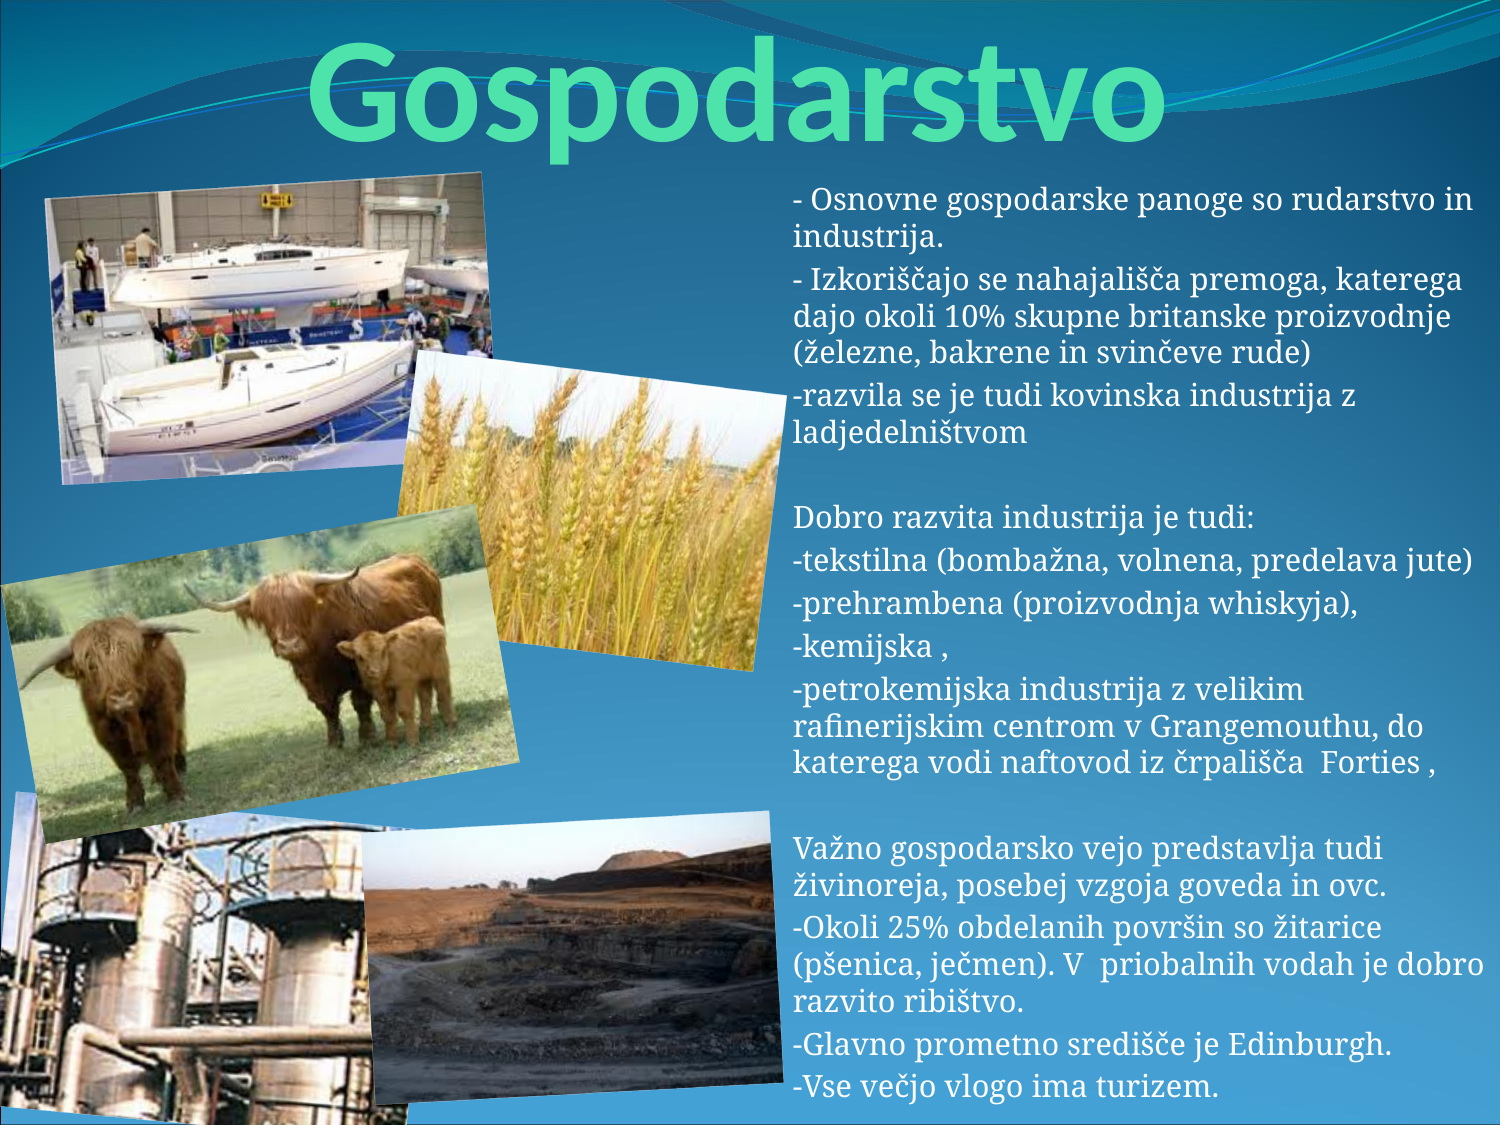

# Gospodarstvo
- Osnovne gospodarske panoge so rudarstvo in industrija.
- Izkoriščajo se nahajališča premoga, katerega dajo okoli 10% skupne britanske proizvodnje (železne, bakrene in svinčeve rude)
-razvila se je tudi kovinska industrija z ladjedelništvom
Dobro razvita industrija je tudi:
-tekstilna (bombažna, volnena, predelava jute)
-prehrambena (proizvodnja whiskyja),
-kemijska ,
-petrokemijska industrija z velikim rafinerijskim centrom v Grangemouthu, do katerega vodi naftovod iz črpališča  Forties ,
Važno gospodarsko vejo predstavlja tudi živinoreja, posebej vzgoja goveda in ovc.
-Okoli 25% obdelanih površin so žitarice (pšenica, ječmen). V  priobalnih vodah je dobro razvito ribištvo.
-Glavno prometno središče je Edinburgh.
-Vse večjo vlogo ima turizem.